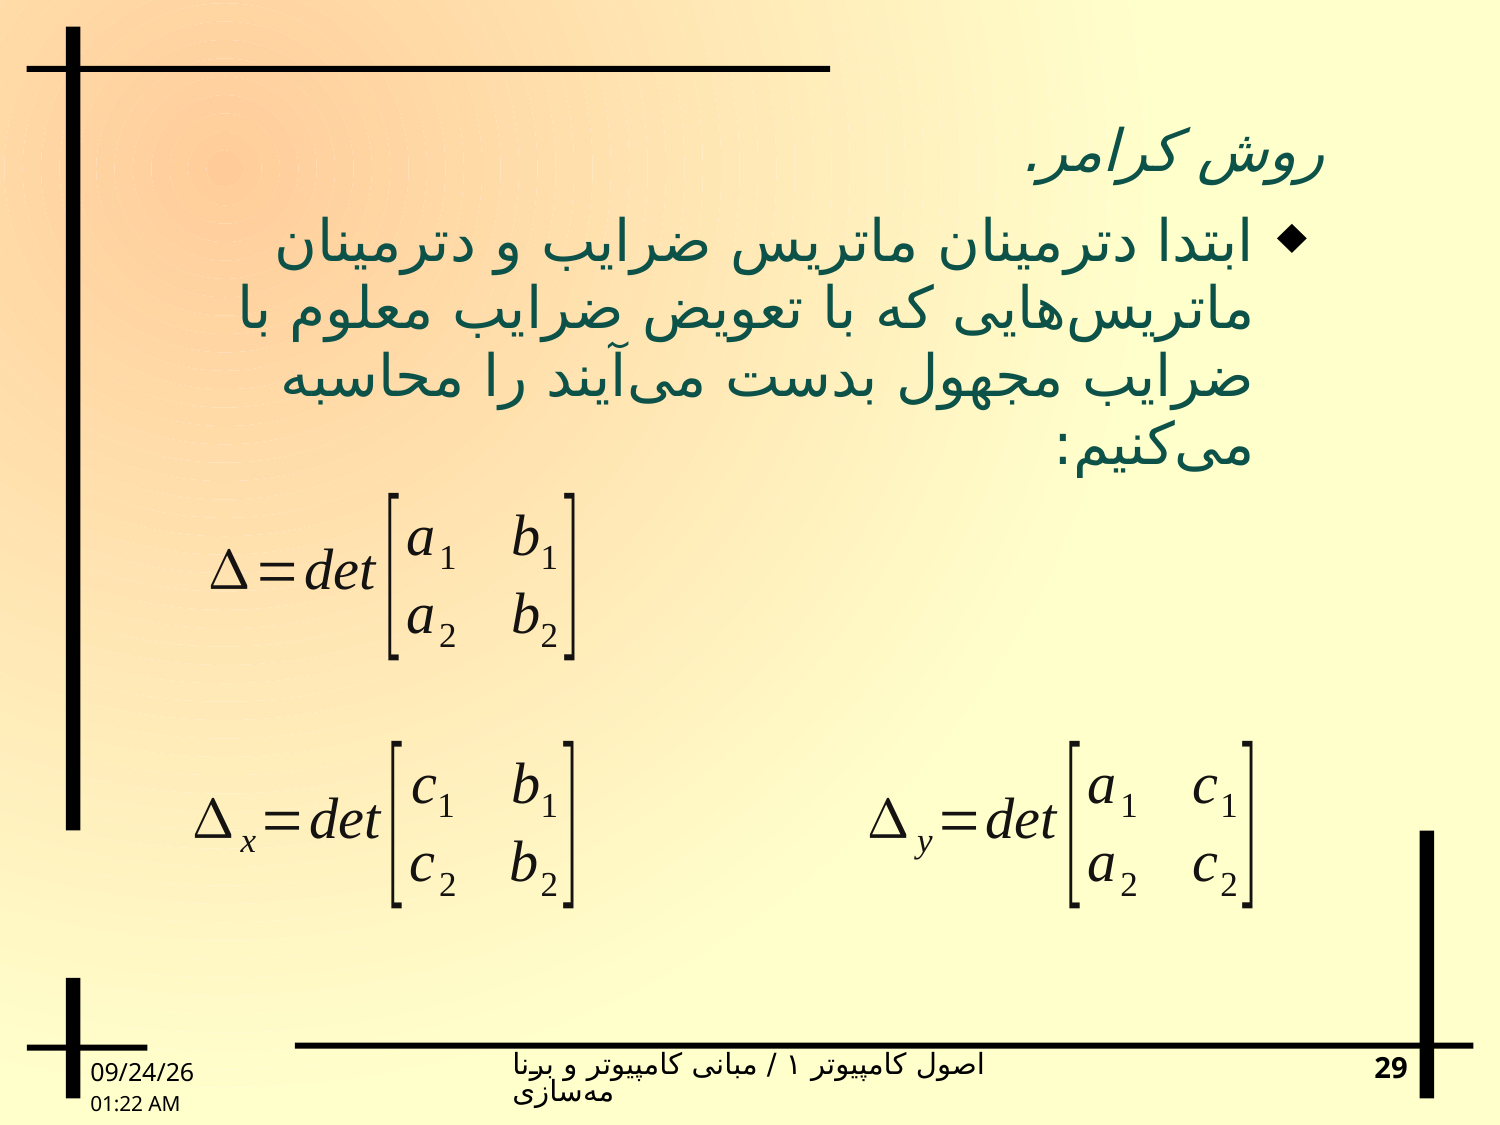

# روش کرامر.
ابتدا دترمینان ماتریس ضرایب و دترمینان ماتریس‌هایی که با تعویض ضرایب معلوم با ضرایب مجهول بدست می‌آیند را محاسبه می‌کنیم:
اصول کامپیوتر ۱ / مبانی کامپیوتر و برنامه‌سازی
29